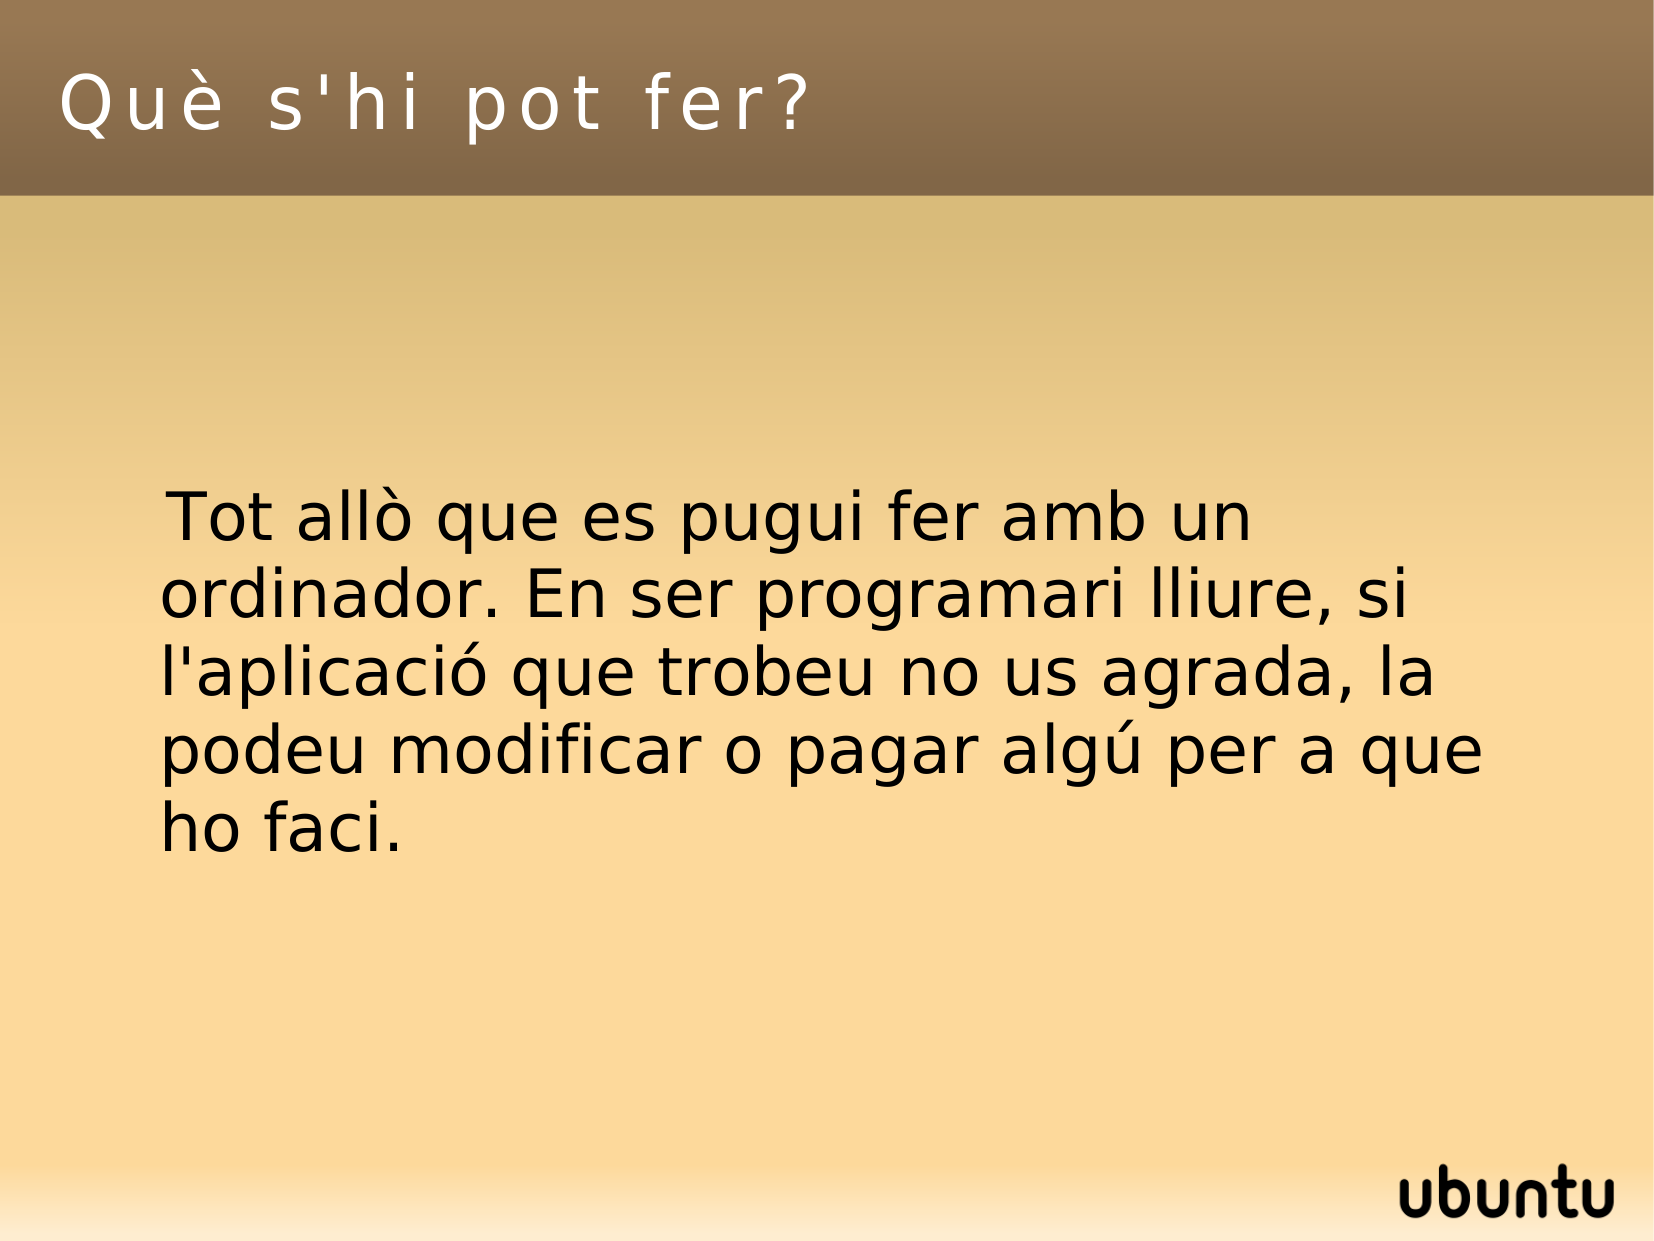

# Què s'hi pot fer?
 Tot allò que es pugui fer amb un ordinador. En ser programari lliure, si l'aplicació que trobeu no us agrada, la podeu modificar o pagar algú per a que ho faci.